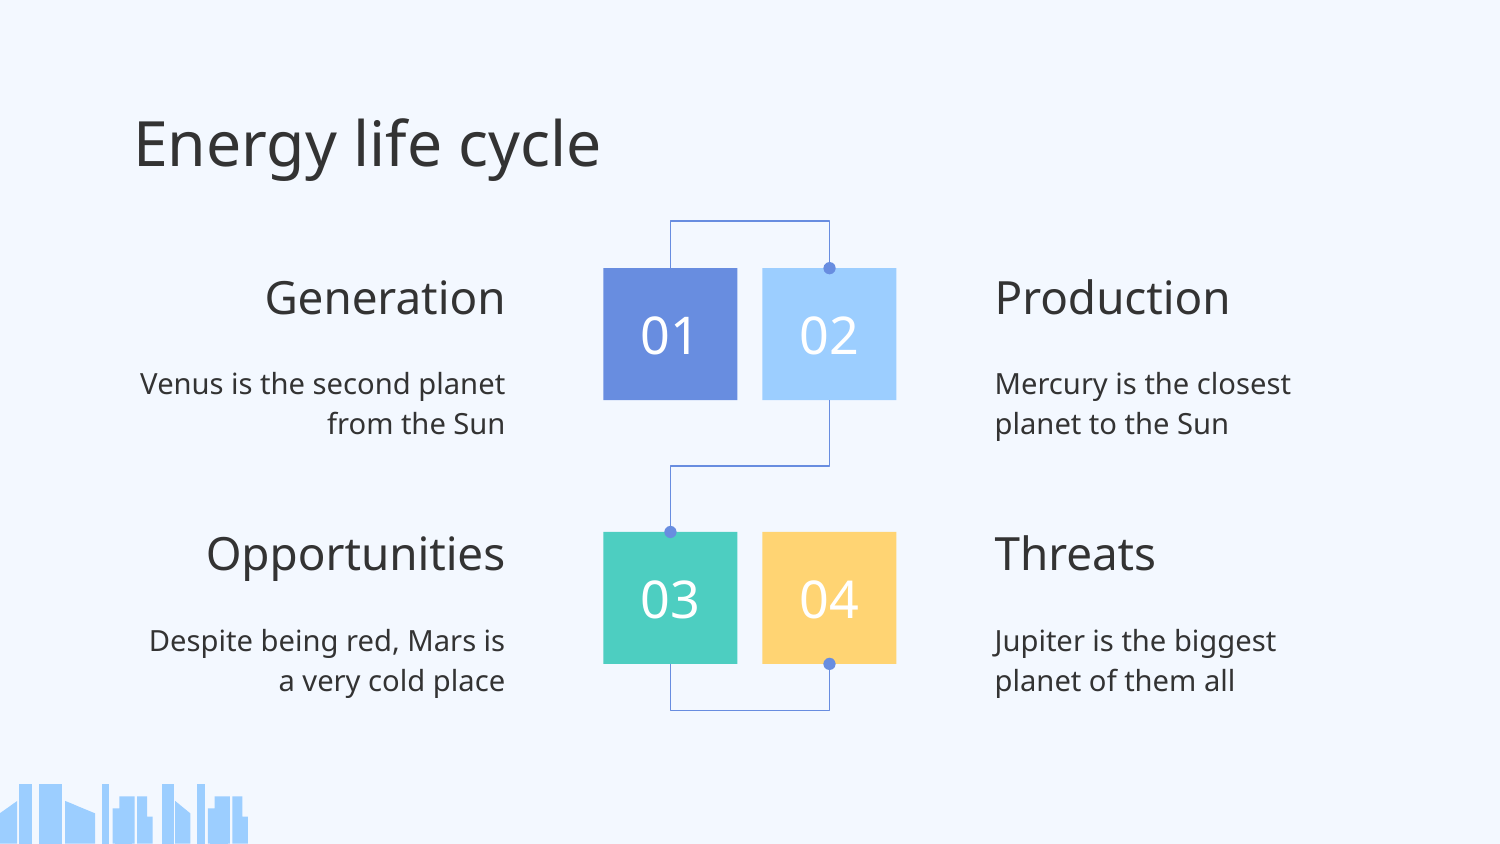

# Energy life cycle
Generation
Production
01
02
Venus is the second planet from the Sun
Mercury is the closest planet to the Sun
Opportunities
Threats
03
04
Despite being red, Mars is a very cold place
Jupiter is the biggest planet of them all